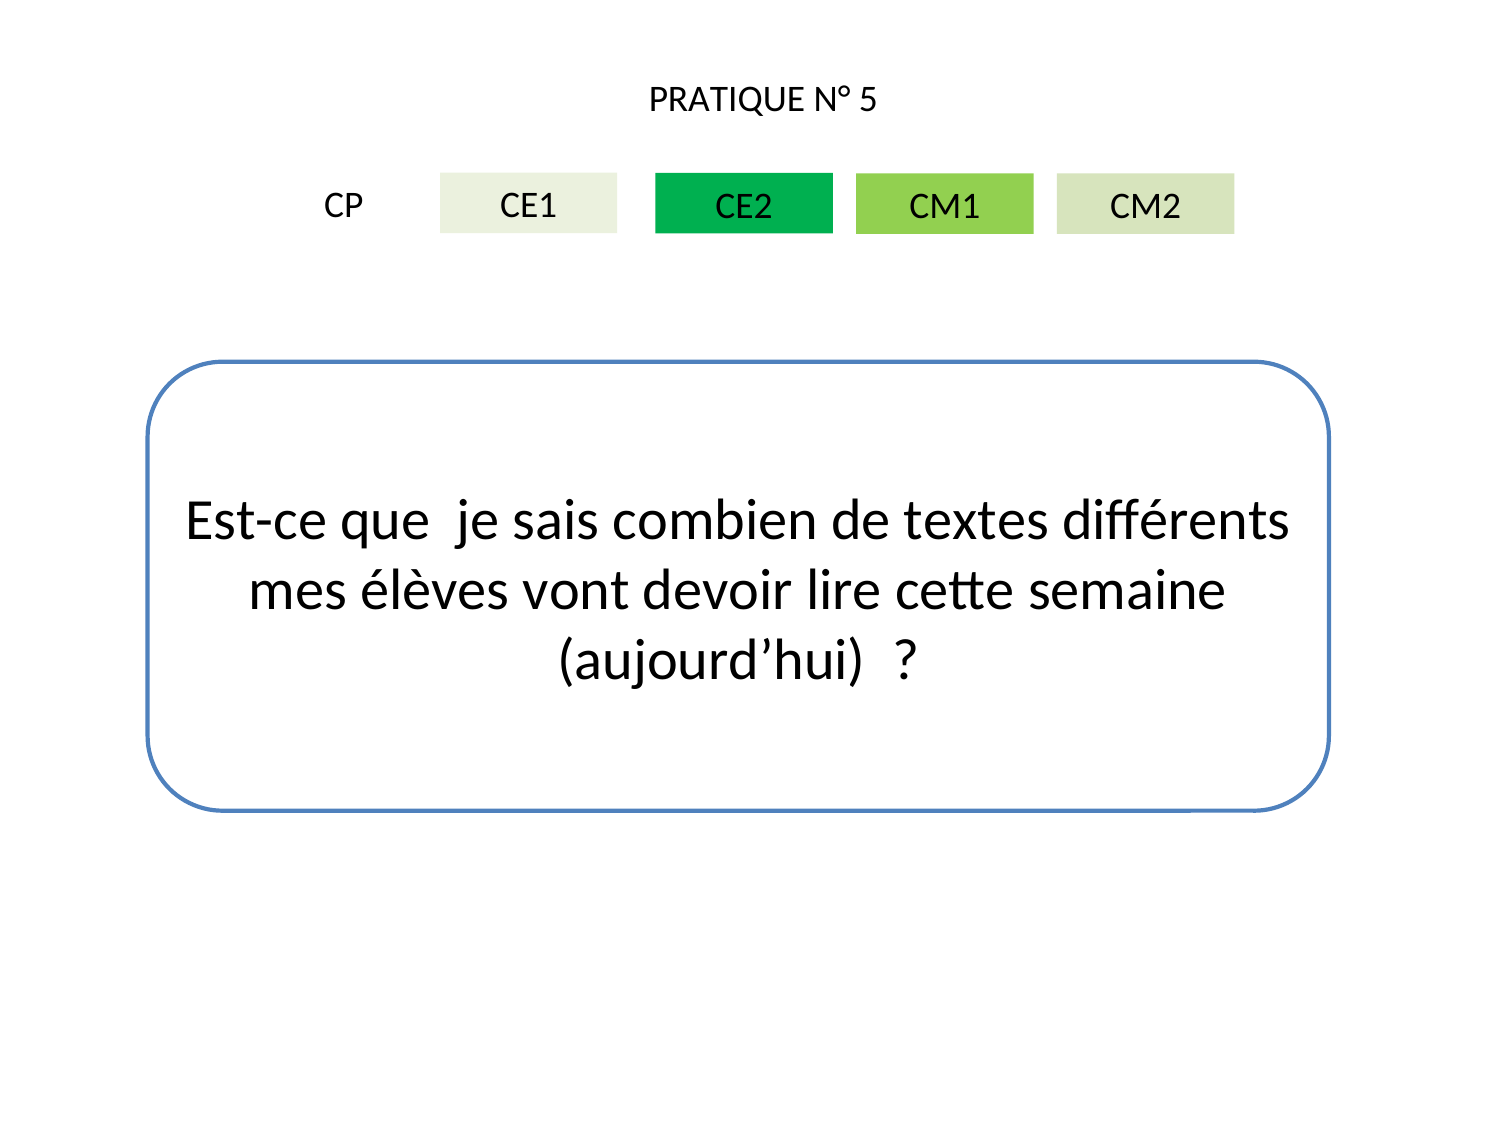

PRATIQUE N° 5
| C | | | | |
| --- | --- | --- | --- | --- |
CP
CE1
CE2
CM1
CM2
Est-ce que je sais combien de textes différents mes élèves vont devoir lire cette semaine (aujourd’hui) ?